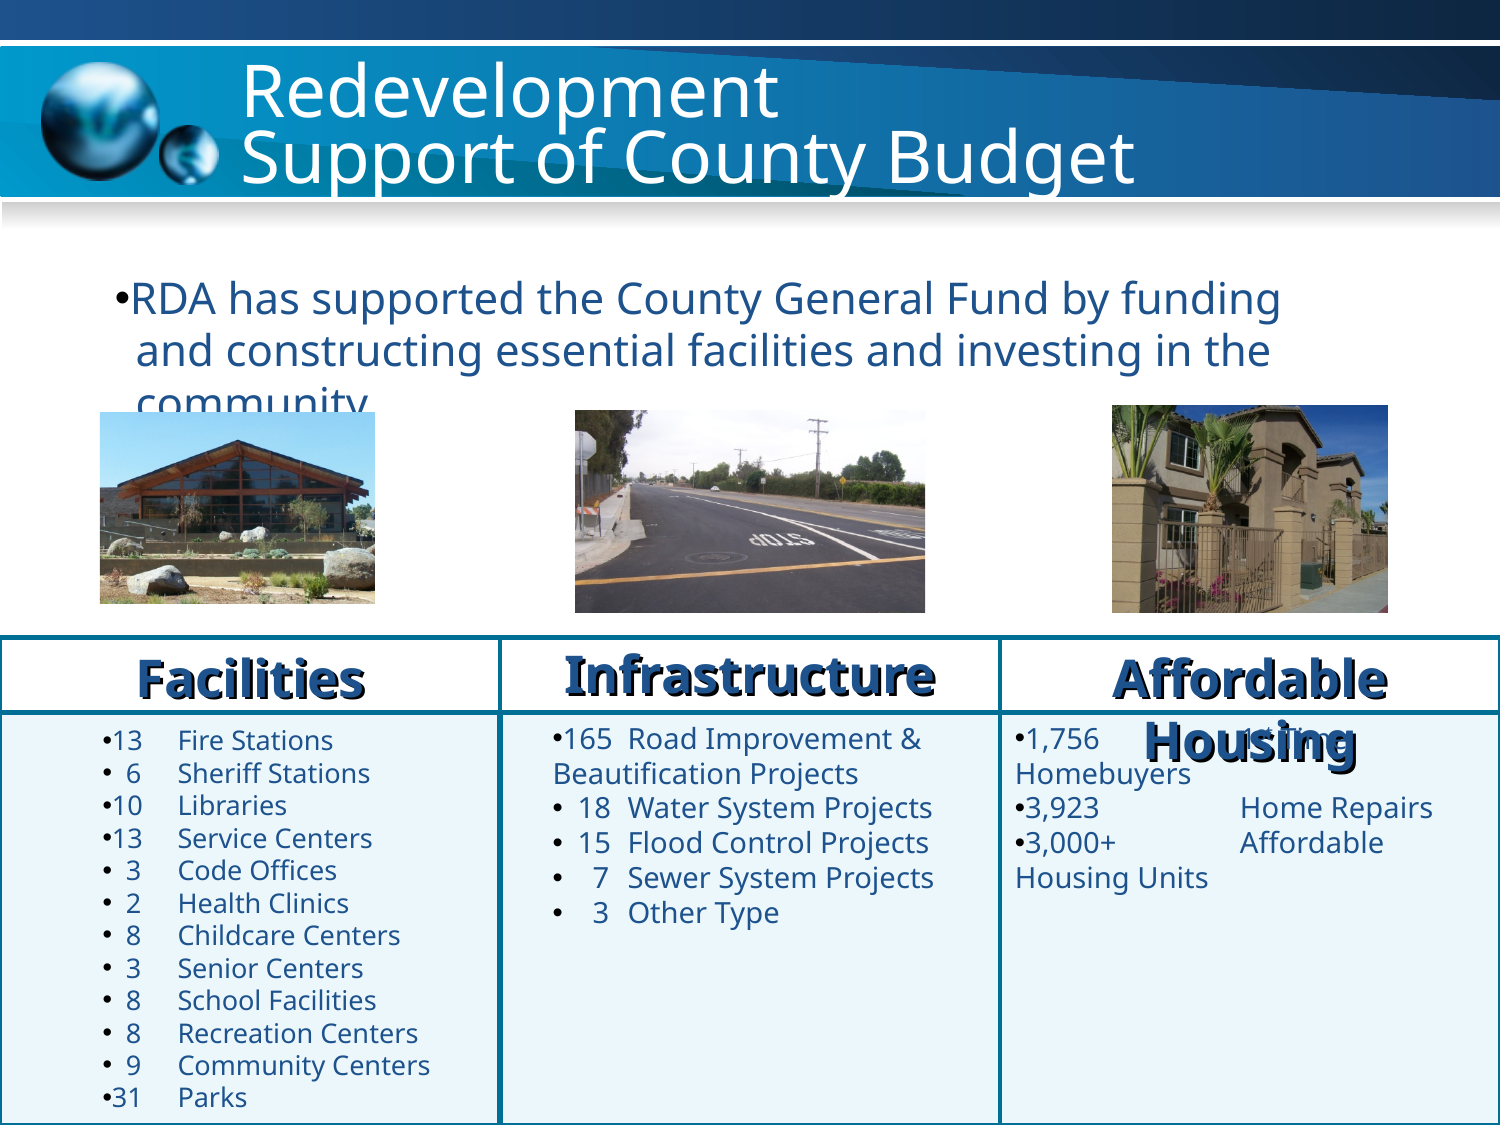

# Redevelopment Support of County Budget
RDA has supported the County General Fund by funding and constructing essential facilities and investing in the community.
Infrastructure
Facilities
Affordable Housing
165	Road Improvement & 	Beautification Projects
 18	Water System Projects
 15	Flood Control Projects
 7	Sewer System Projects
 3	Other Type
1,756		1st Time Homebuyers
3,923		Home Repairs
3,000+		Affordable Housing Units
13	Fire Stations
 6 	Sheriff Stations
10	Libraries
13	Service Centers
 3	Code Offices
 2	Health Clinics
 8	Childcare Centers
 3	Senior Centers
 8	School Facilities
 8	Recreation Centers
 9	Community Centers
31	Parks